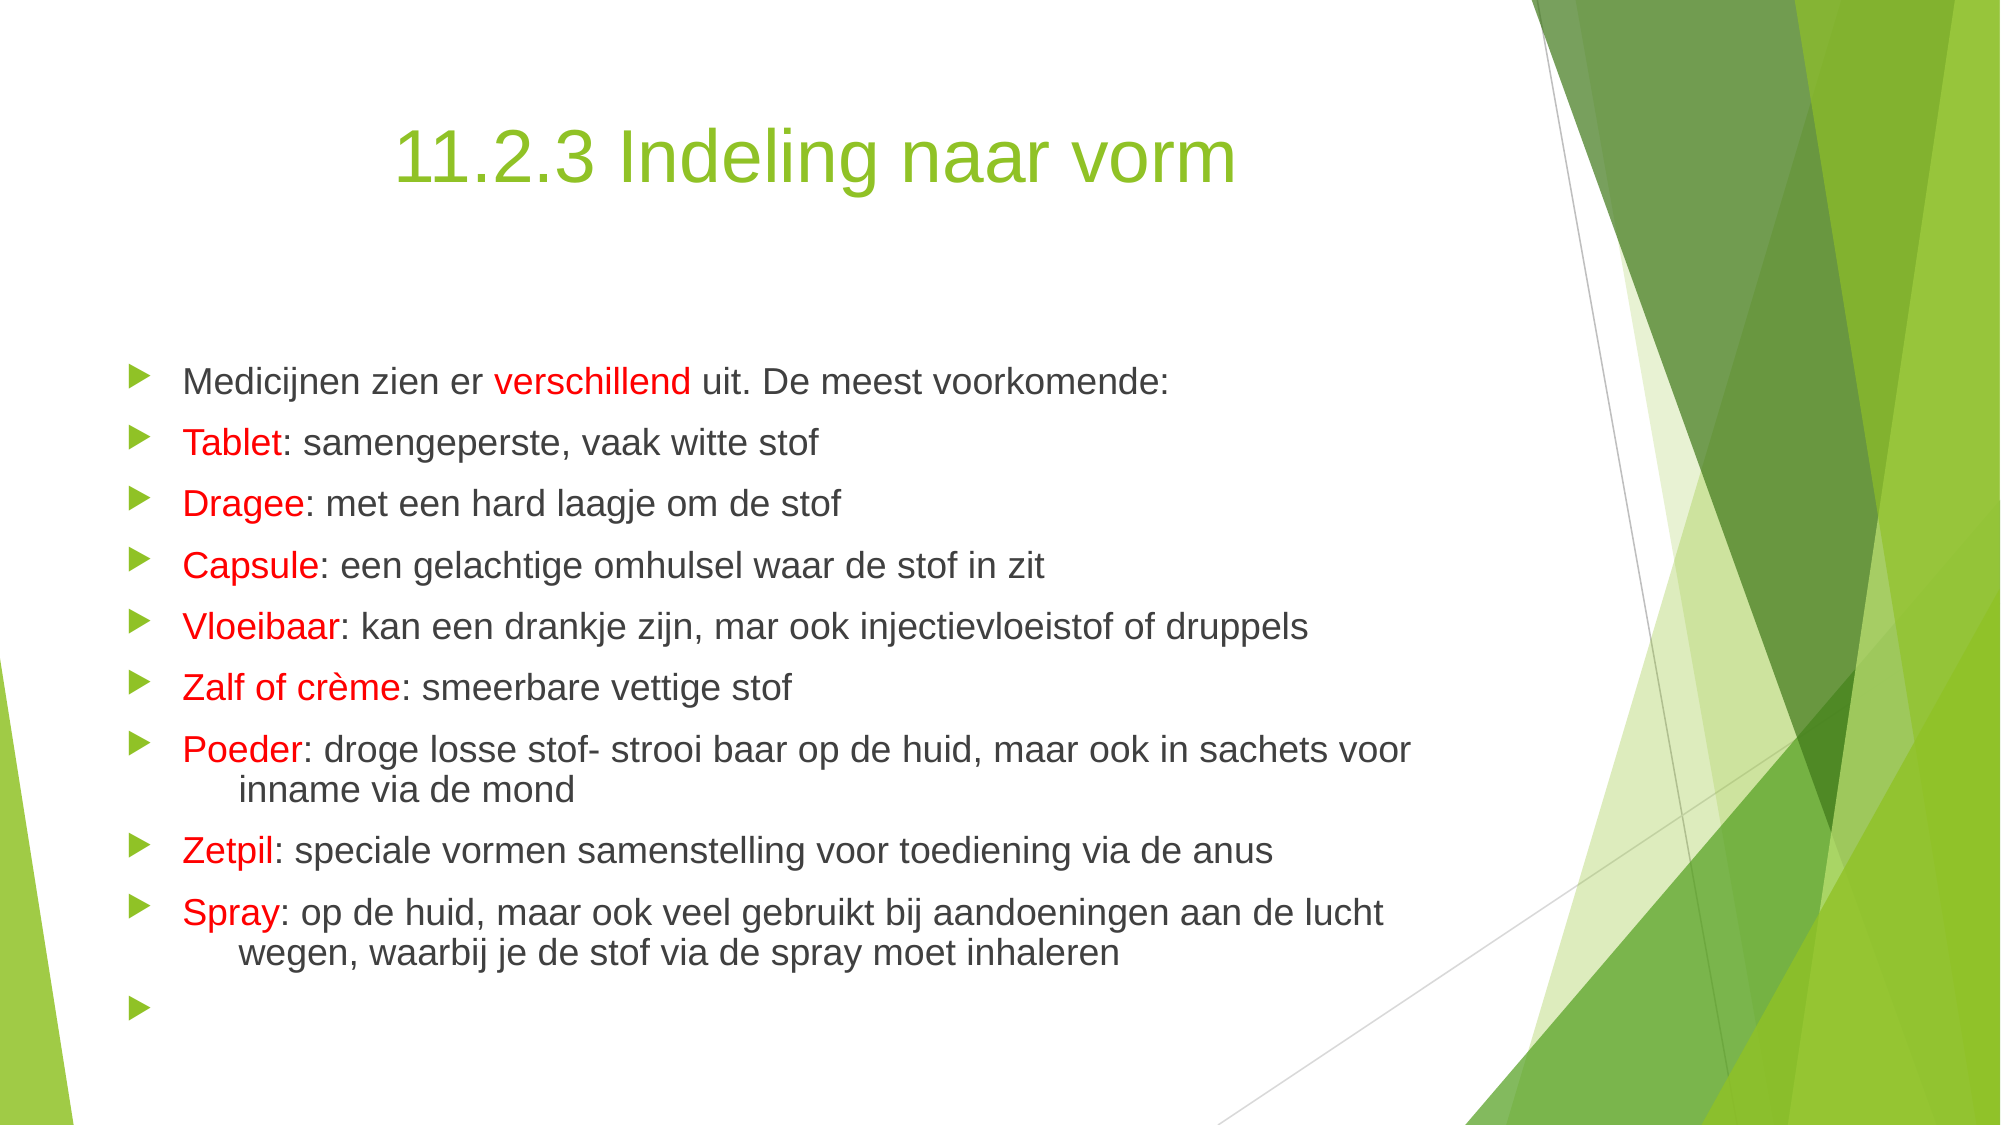

# 11.2.3 Indeling naar vorm
Medicijnen zien er verschillend uit. De meest voorkomende:
Tablet: samengeperste, vaak witte stof
Dragee: met een hard laagje om de stof
Capsule: een gelachtige omhulsel waar de stof in zit
Vloeibaar: kan een drankje zijn, mar ook injectievloeistof of druppels
Zalf of crème: smeerbare vettige stof
Poeder: droge losse stof- strooi baar op de huid, maar ook in sachets voor inname via de mond
Zetpil: speciale vormen samenstelling voor toediening via de anus
Spray: op de huid, maar ook veel gebruikt bij aandoeningen aan de lucht wegen, waarbij je de stof via de spray moet inhaleren